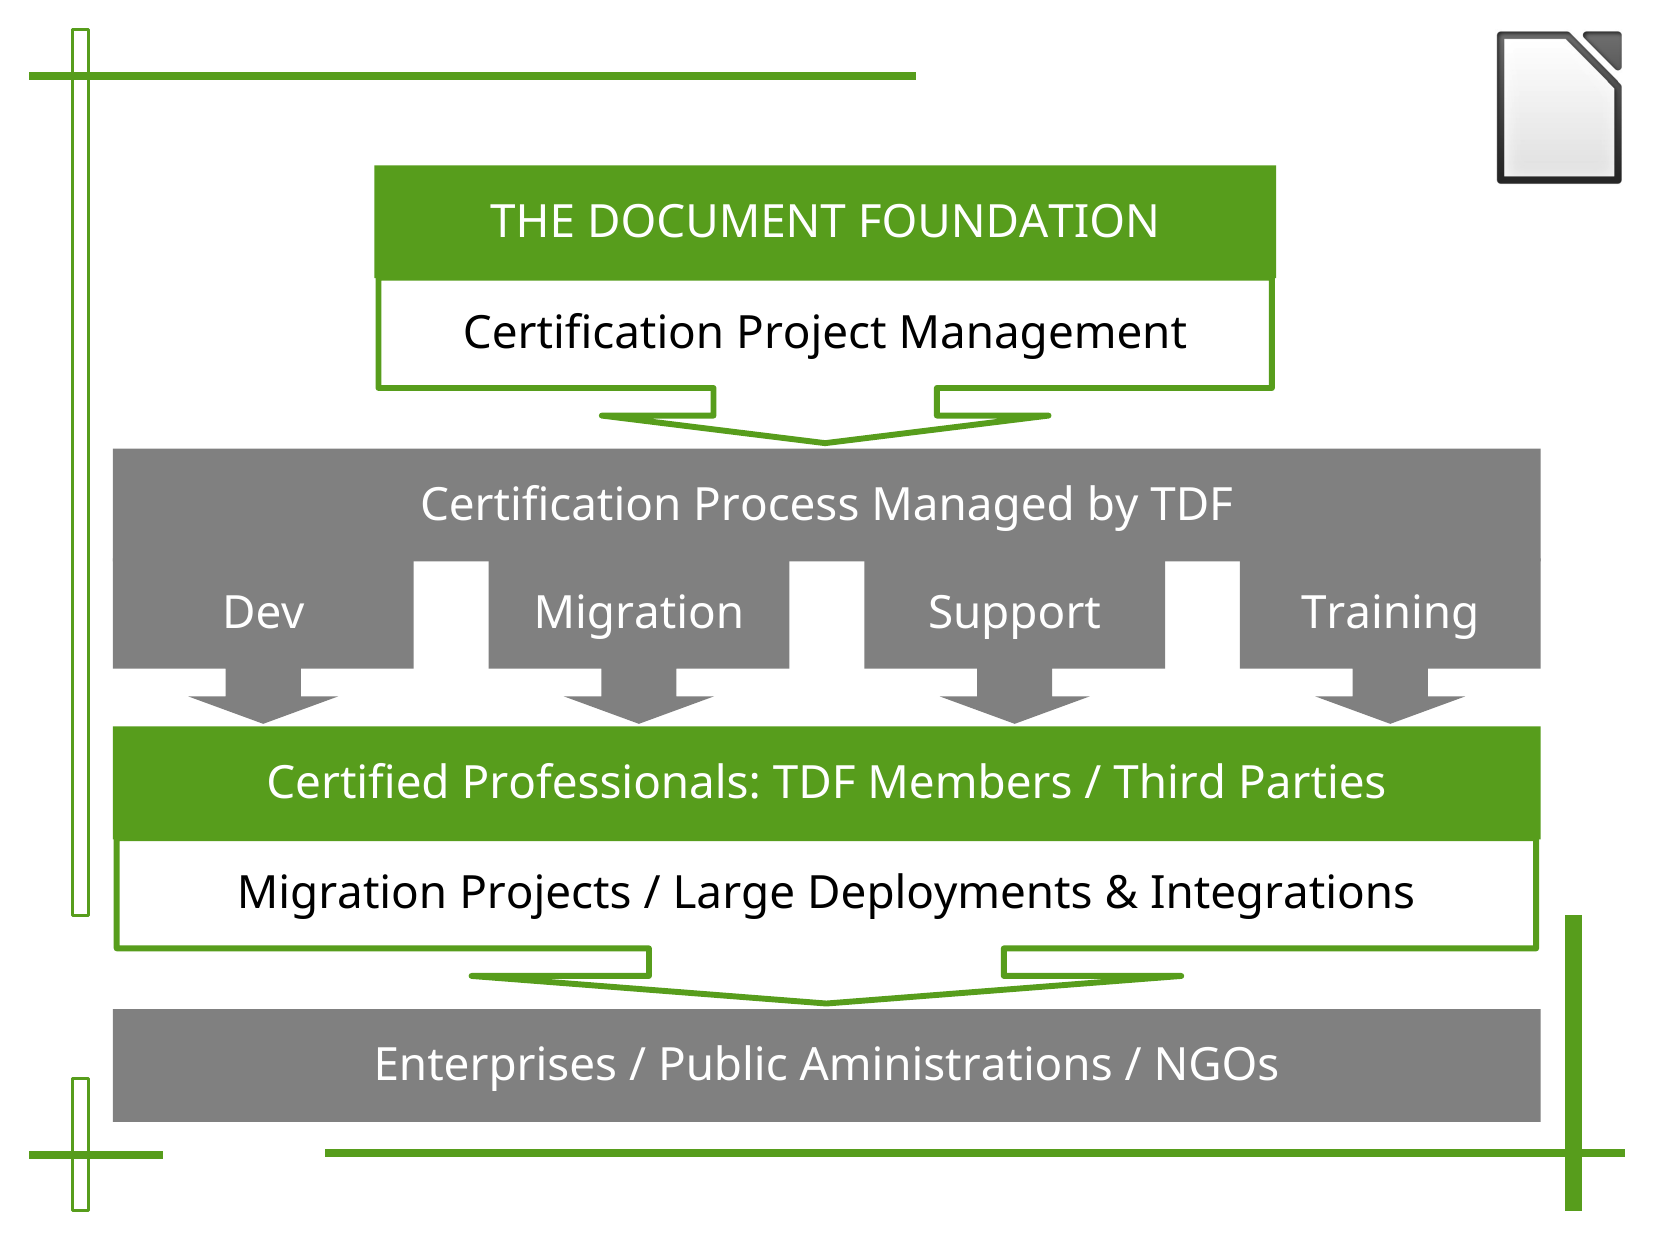

THE DOCUMENT FOUNDATION
Certification Project Management
Certification Process Managed by TDF
Dev
Migration
Support
Training
Certified Professionals: TDF Members / Third Parties
Migration Projects / Large Deployments & Integrations
Enterprises / Public Aministrations / NGOs